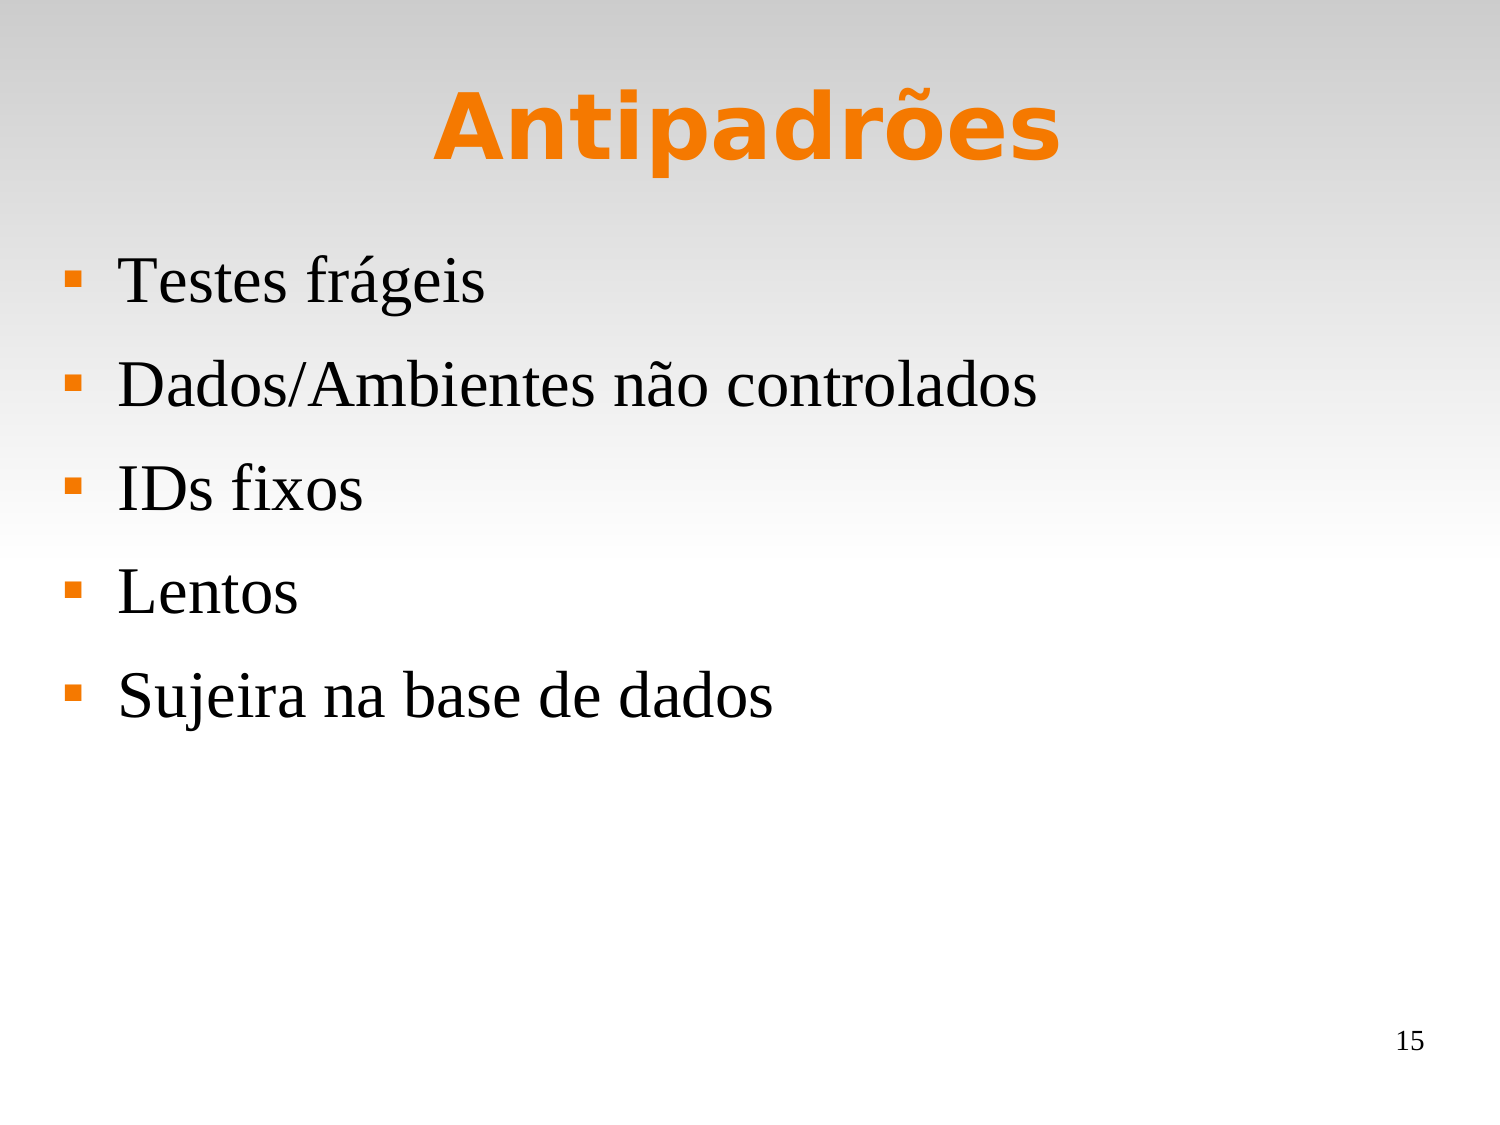

# Antipadrões
Testes frágeis
Dados/Ambientes não controlados
IDs fixos
Lentos
Sujeira na base de dados
15